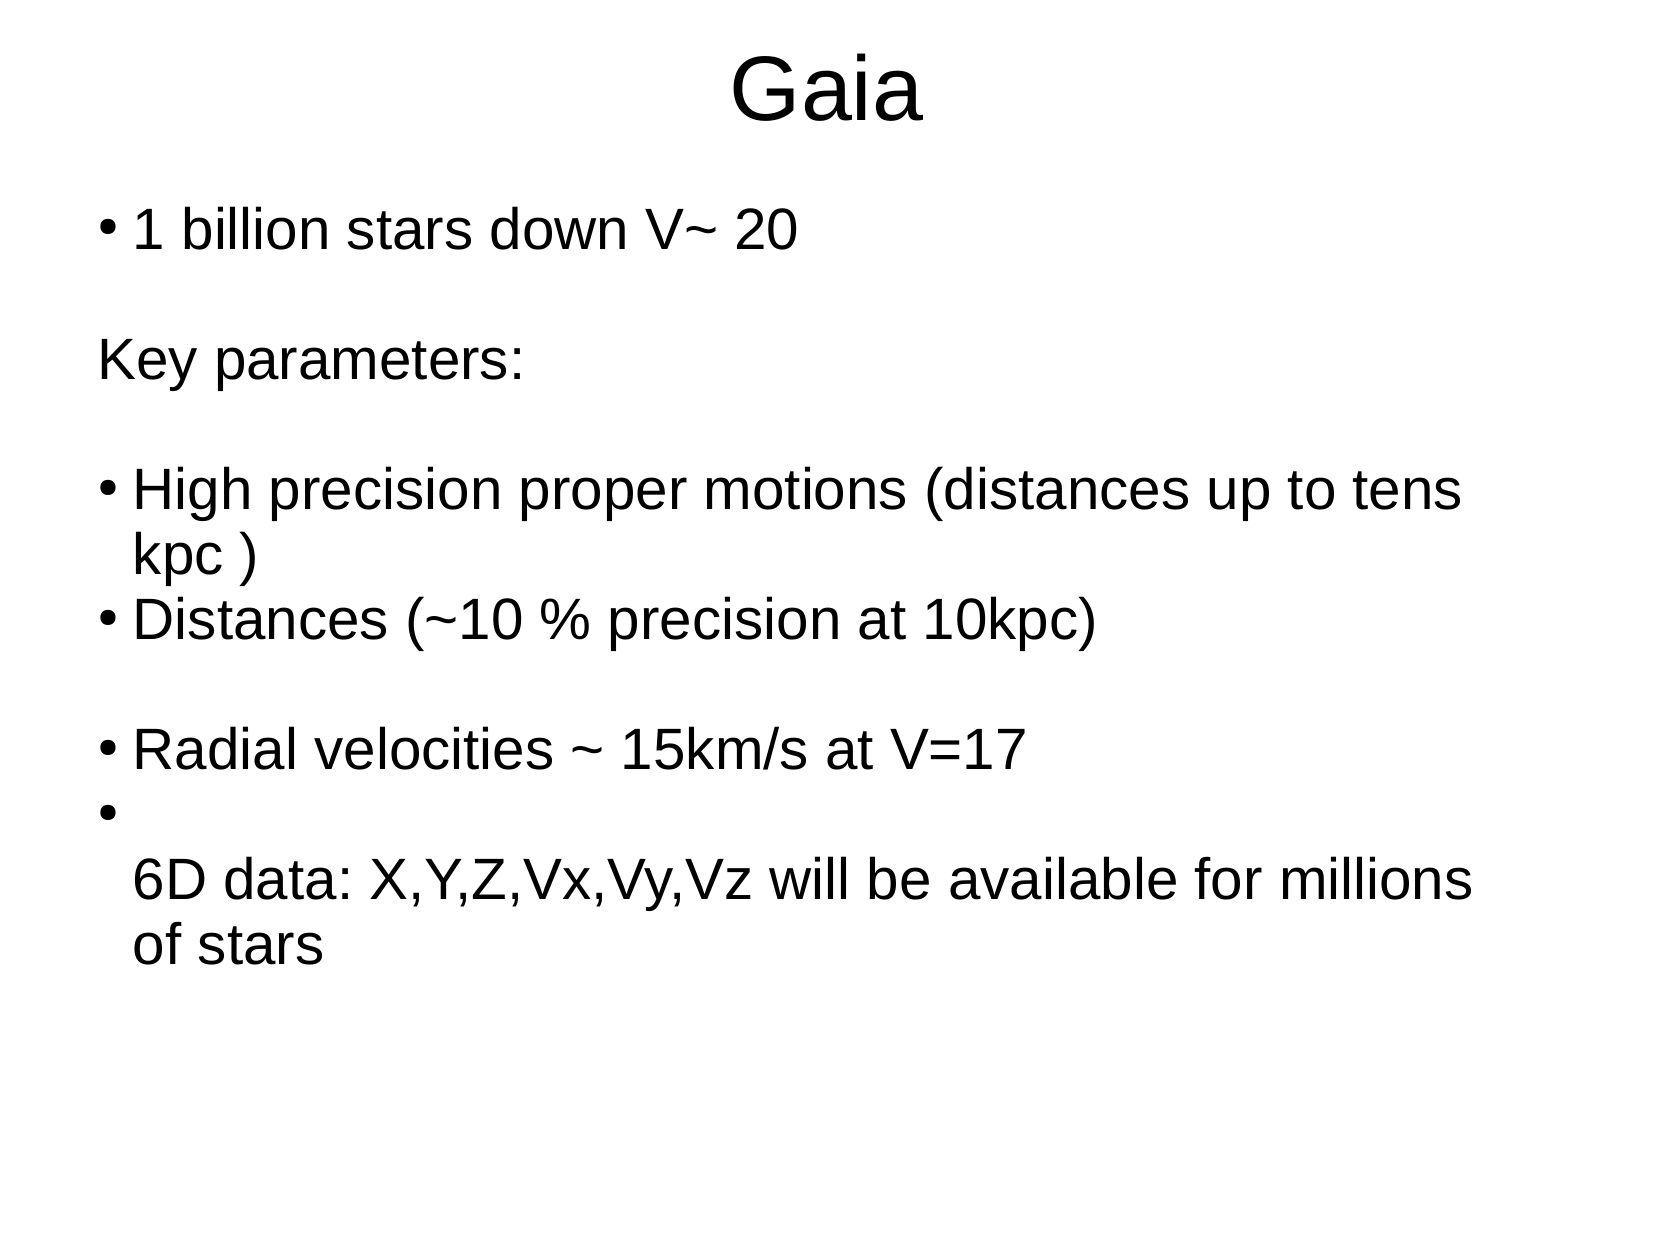

# Gaia
1 billion stars down V~ 20
Key parameters:
High precision proper motions (distances up to tens kpc )
Distances (~10 % precision at 10kpc)
Radial velocities ~ 15km/s at V=17
6D data: X,Y,Z,Vx,Vy,Vz will be available for millions of stars